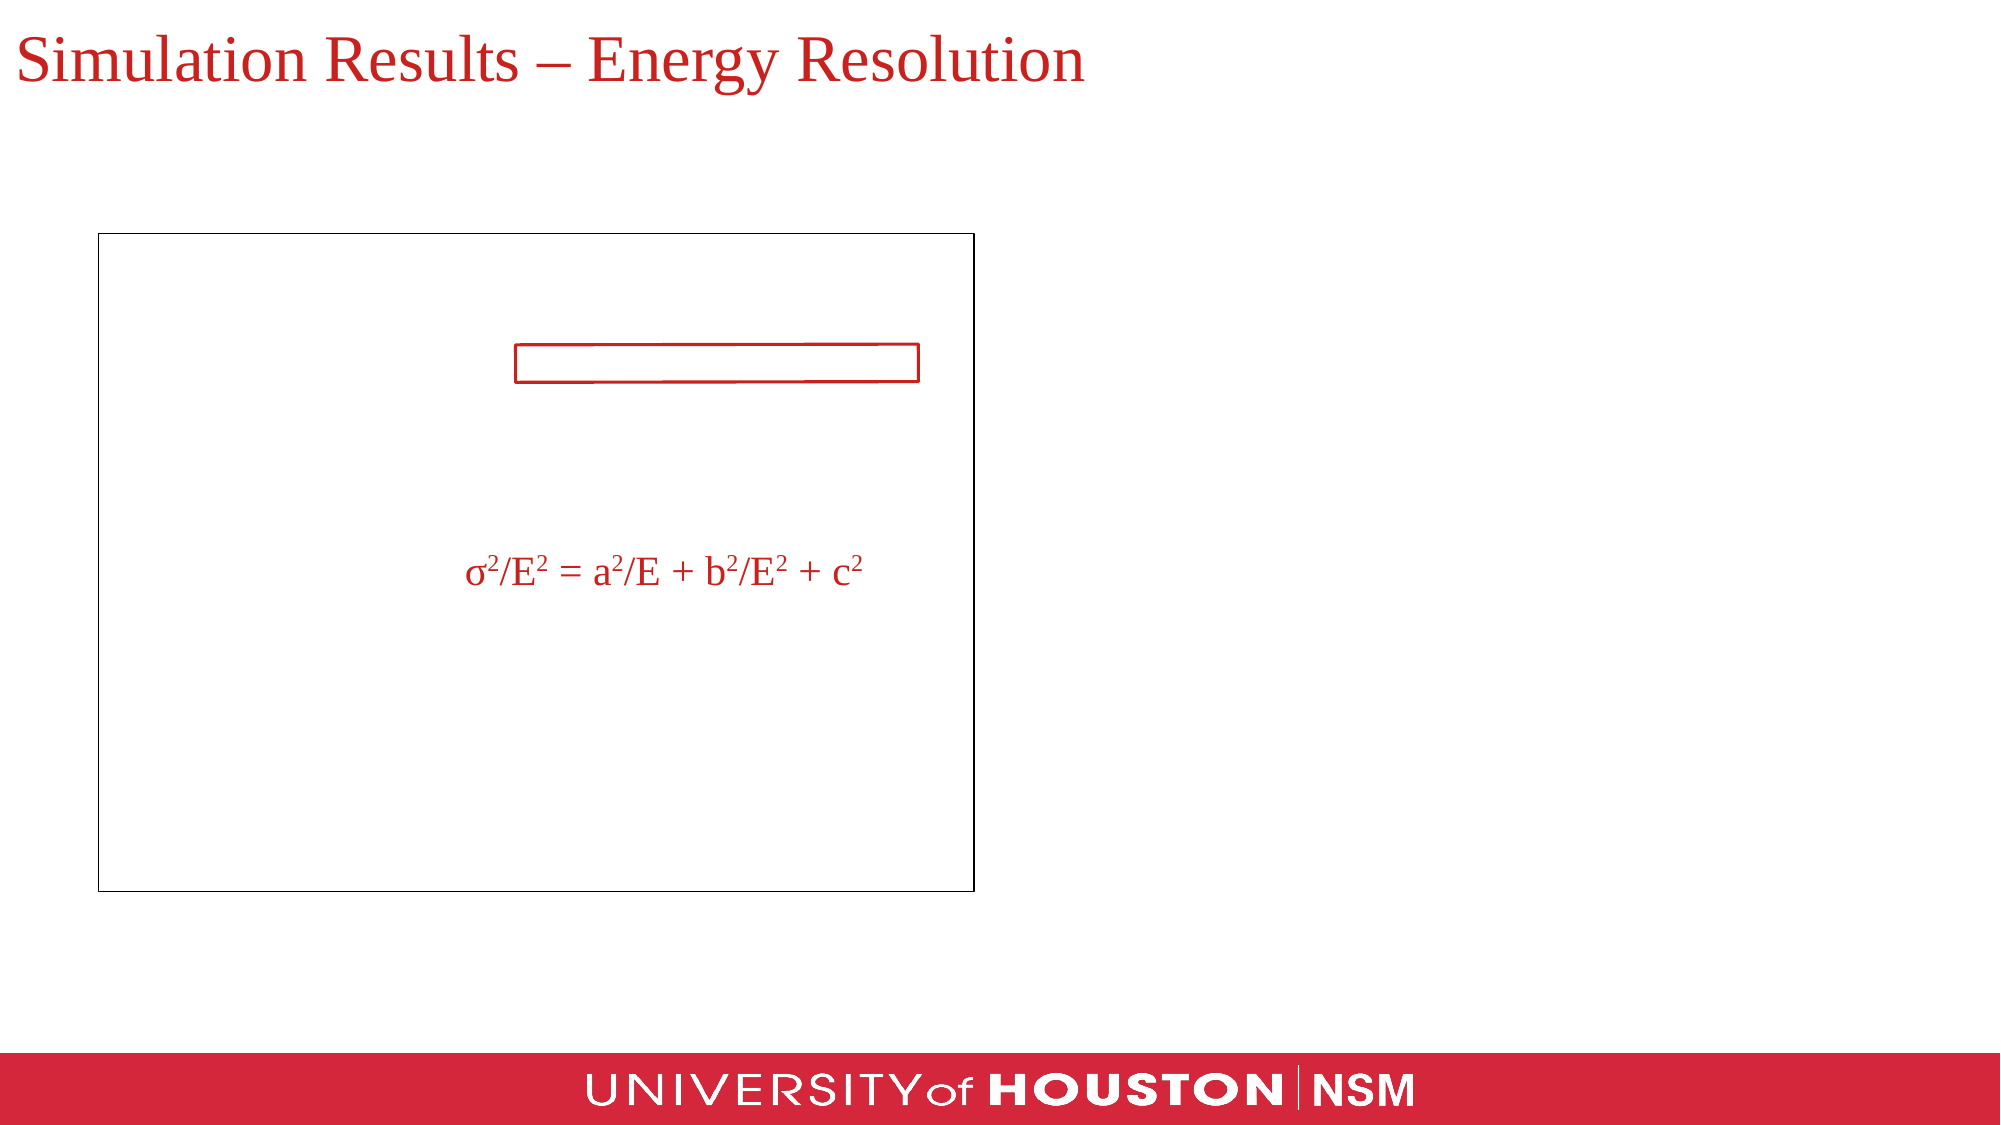

# Simulation Results – Energy Resolution
σ2/E2 = a2/E + b2/E2 + c2